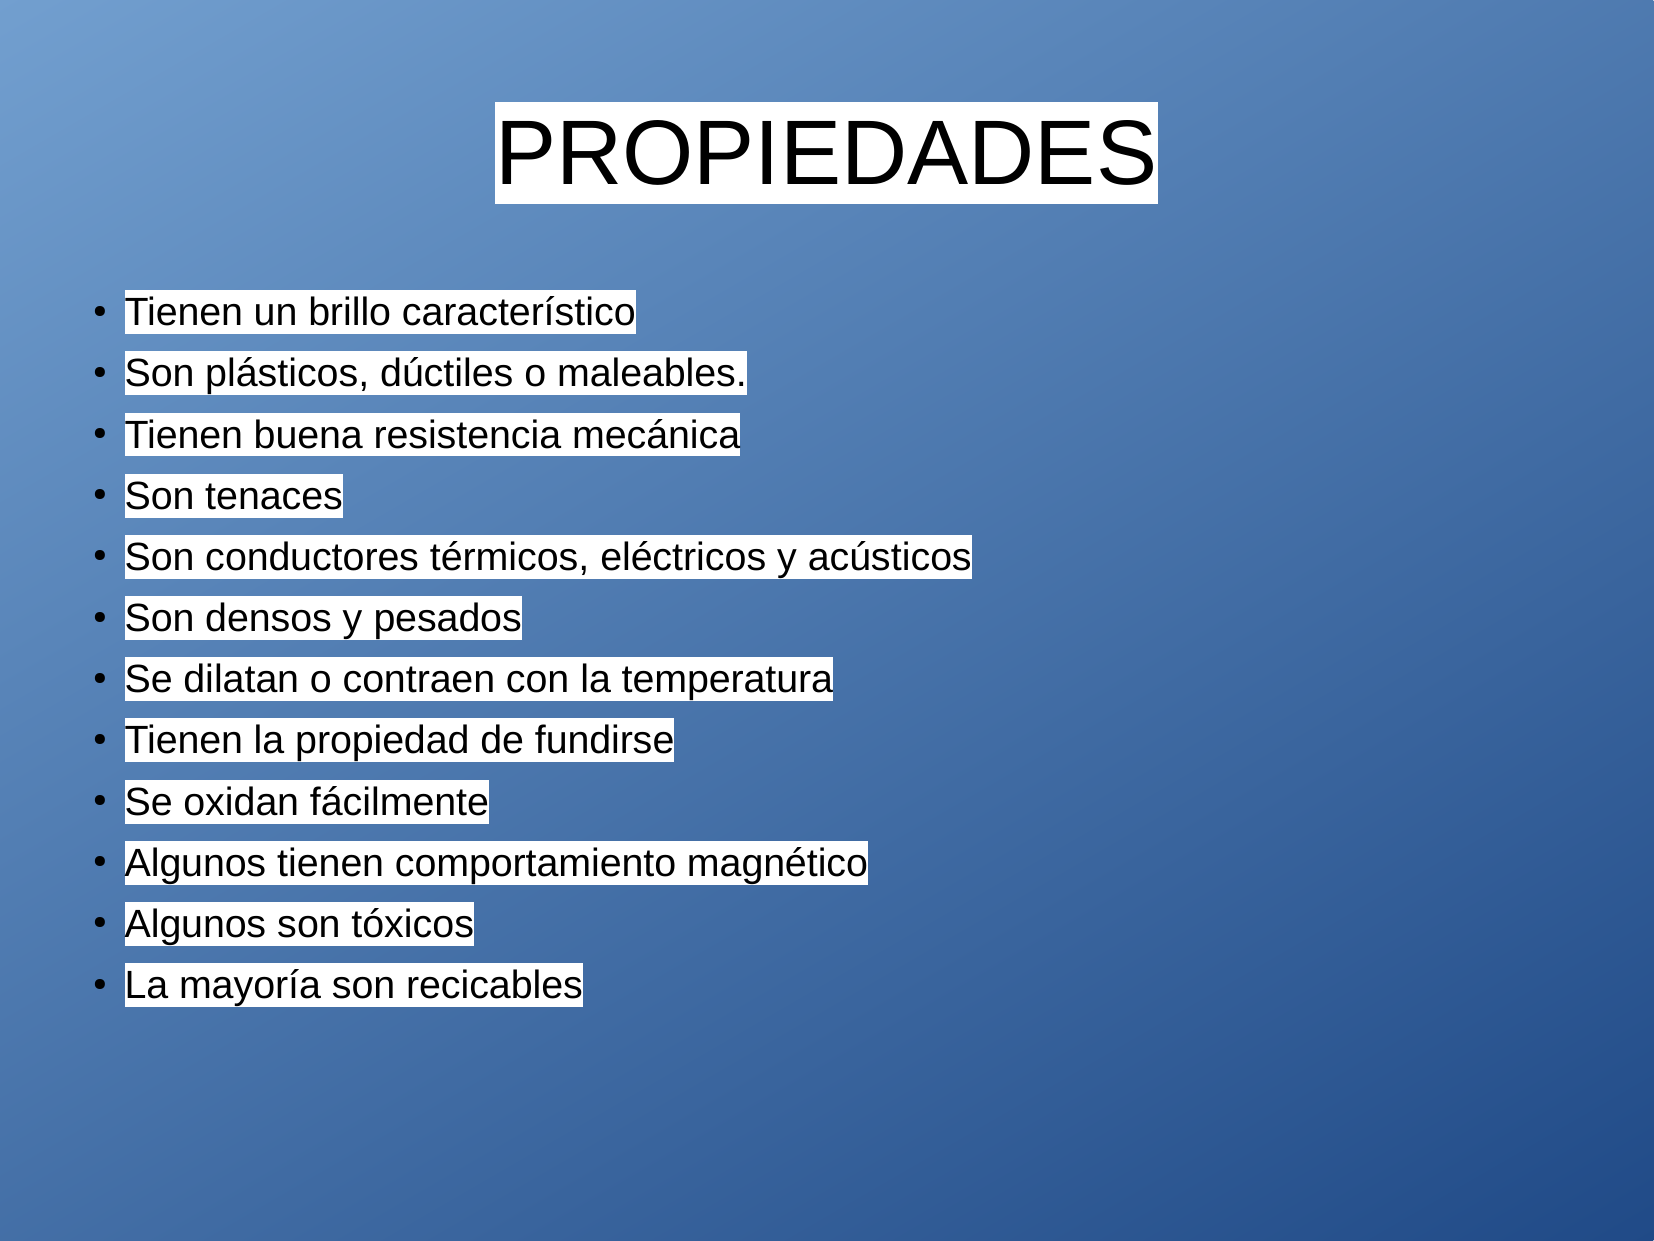

# PROPIEDADES
Tienen un brillo característico
Son plásticos, dúctiles o maleables.
Tienen buena resistencia mecánica
Son tenaces
Son conductores térmicos, eléctricos y acústicos
Son densos y pesados
Se dilatan o contraen con la temperatura
Tienen la propiedad de fundirse
Se oxidan fácilmente
Algunos tienen comportamiento magnético
Algunos son tóxicos
La mayoría son recicables